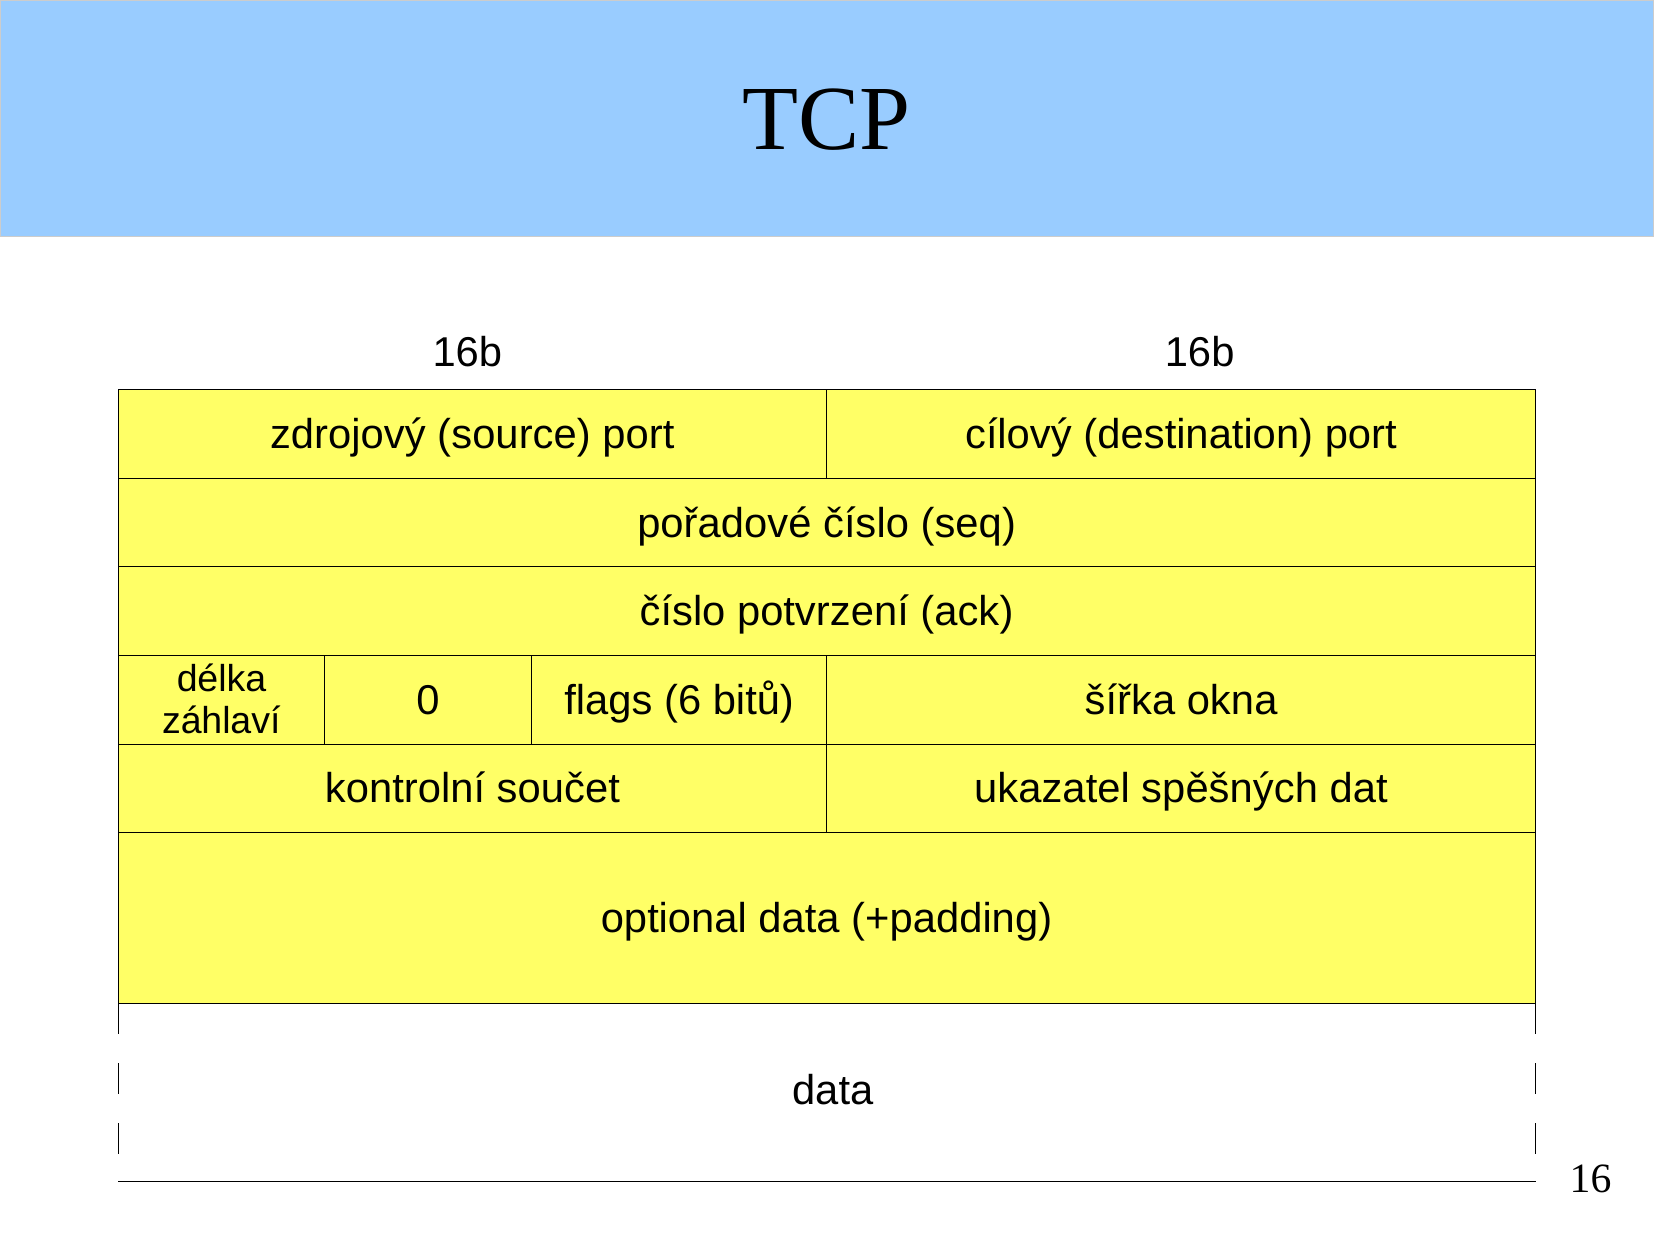

# TCP
16b
16b
zdrojový (source) port
cílový (destination) port
pořadové číslo (seq)
číslo potvrzení (ack)
délka
záhlaví
0
flags (6 bitů)
šířka okna
kontrolní součet
ukazatel spěšných dat
optional data (+padding)
data